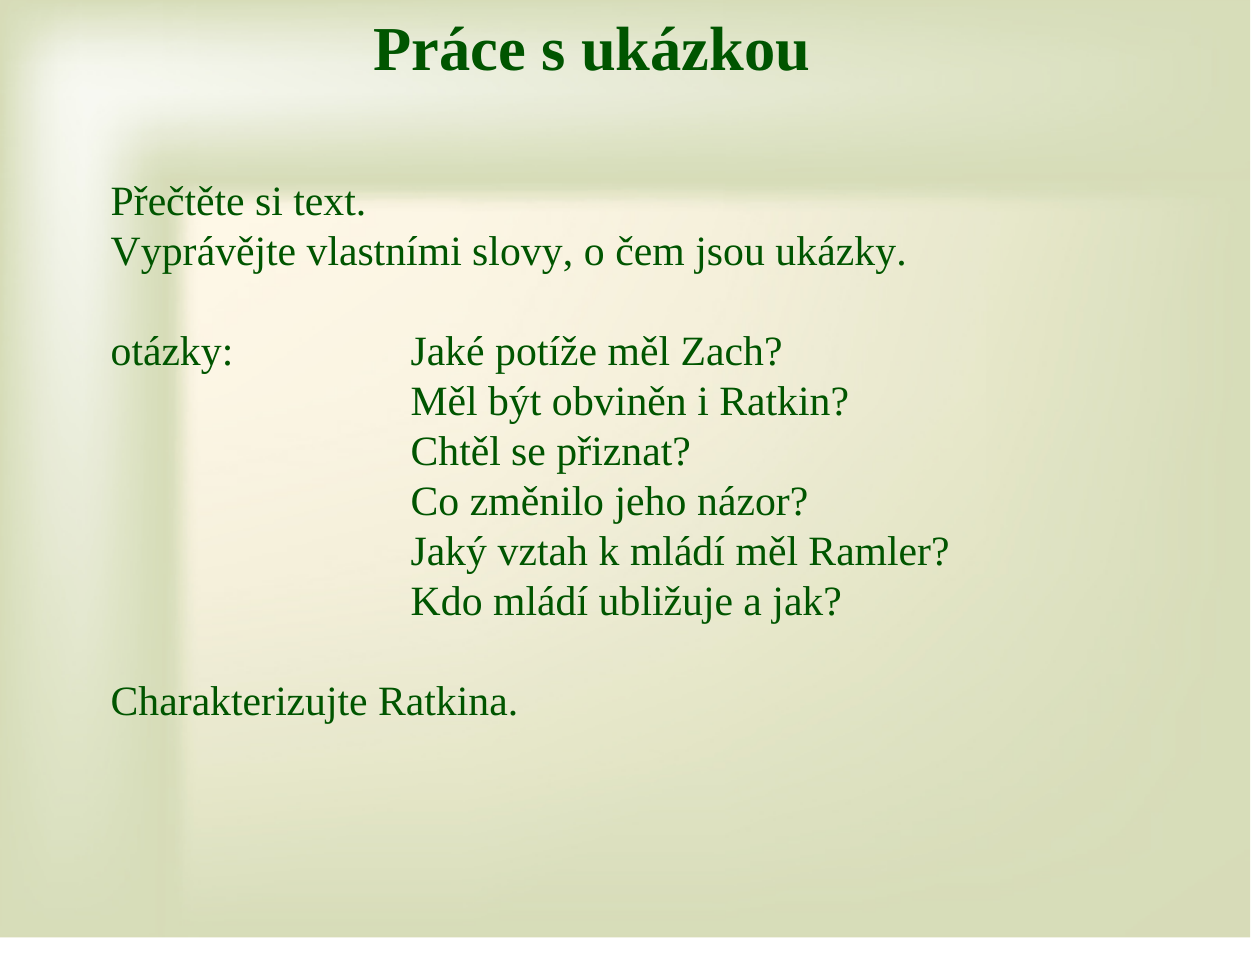

Práce s ukázkou
Přečtěte si text.
Vyprávějte vlastními slovy, o čem jsou ukázky.
otázky:		Jaké potíže měl Zach?
		Měl být obviněn i Ratkin?
		Chtěl se přiznat?
		Co změnilo jeho názor?
		Jaký vztah k mládí měl Ramler?
		Kdo mládí ubližuje a jak?
Charakterizujte Ratkina.